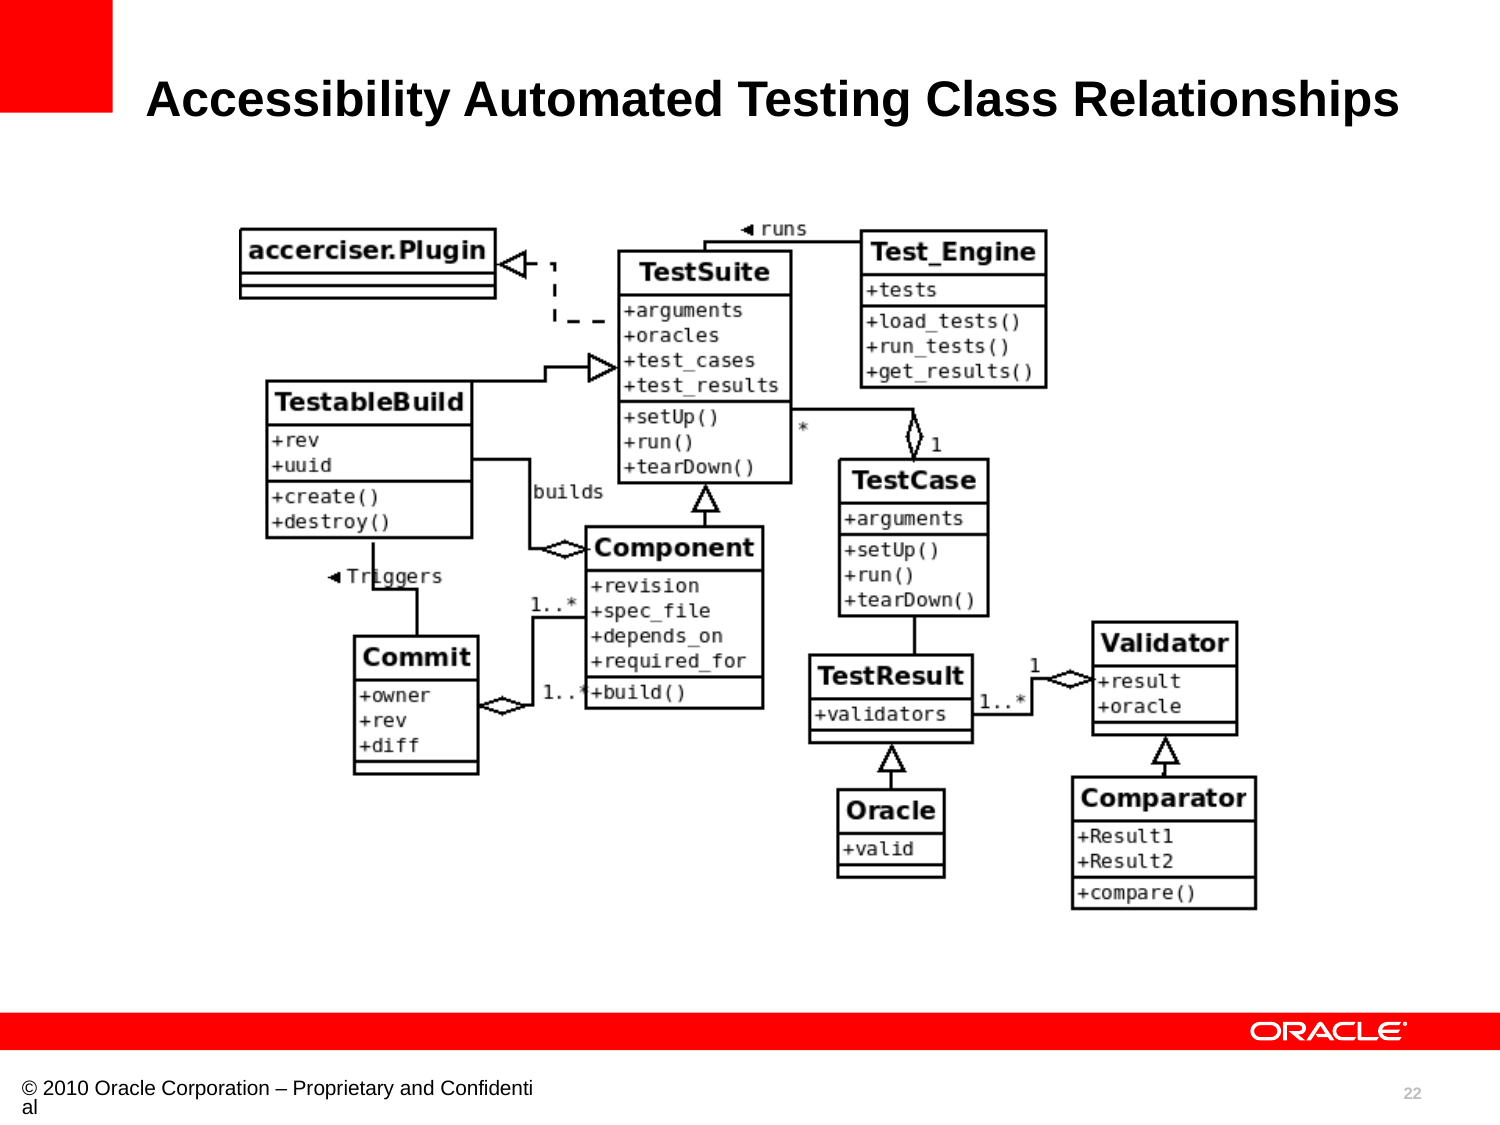

# Accessibility Automated Testing Class Relationships
© 2010 Oracle Corporation – Proprietary and Confidential